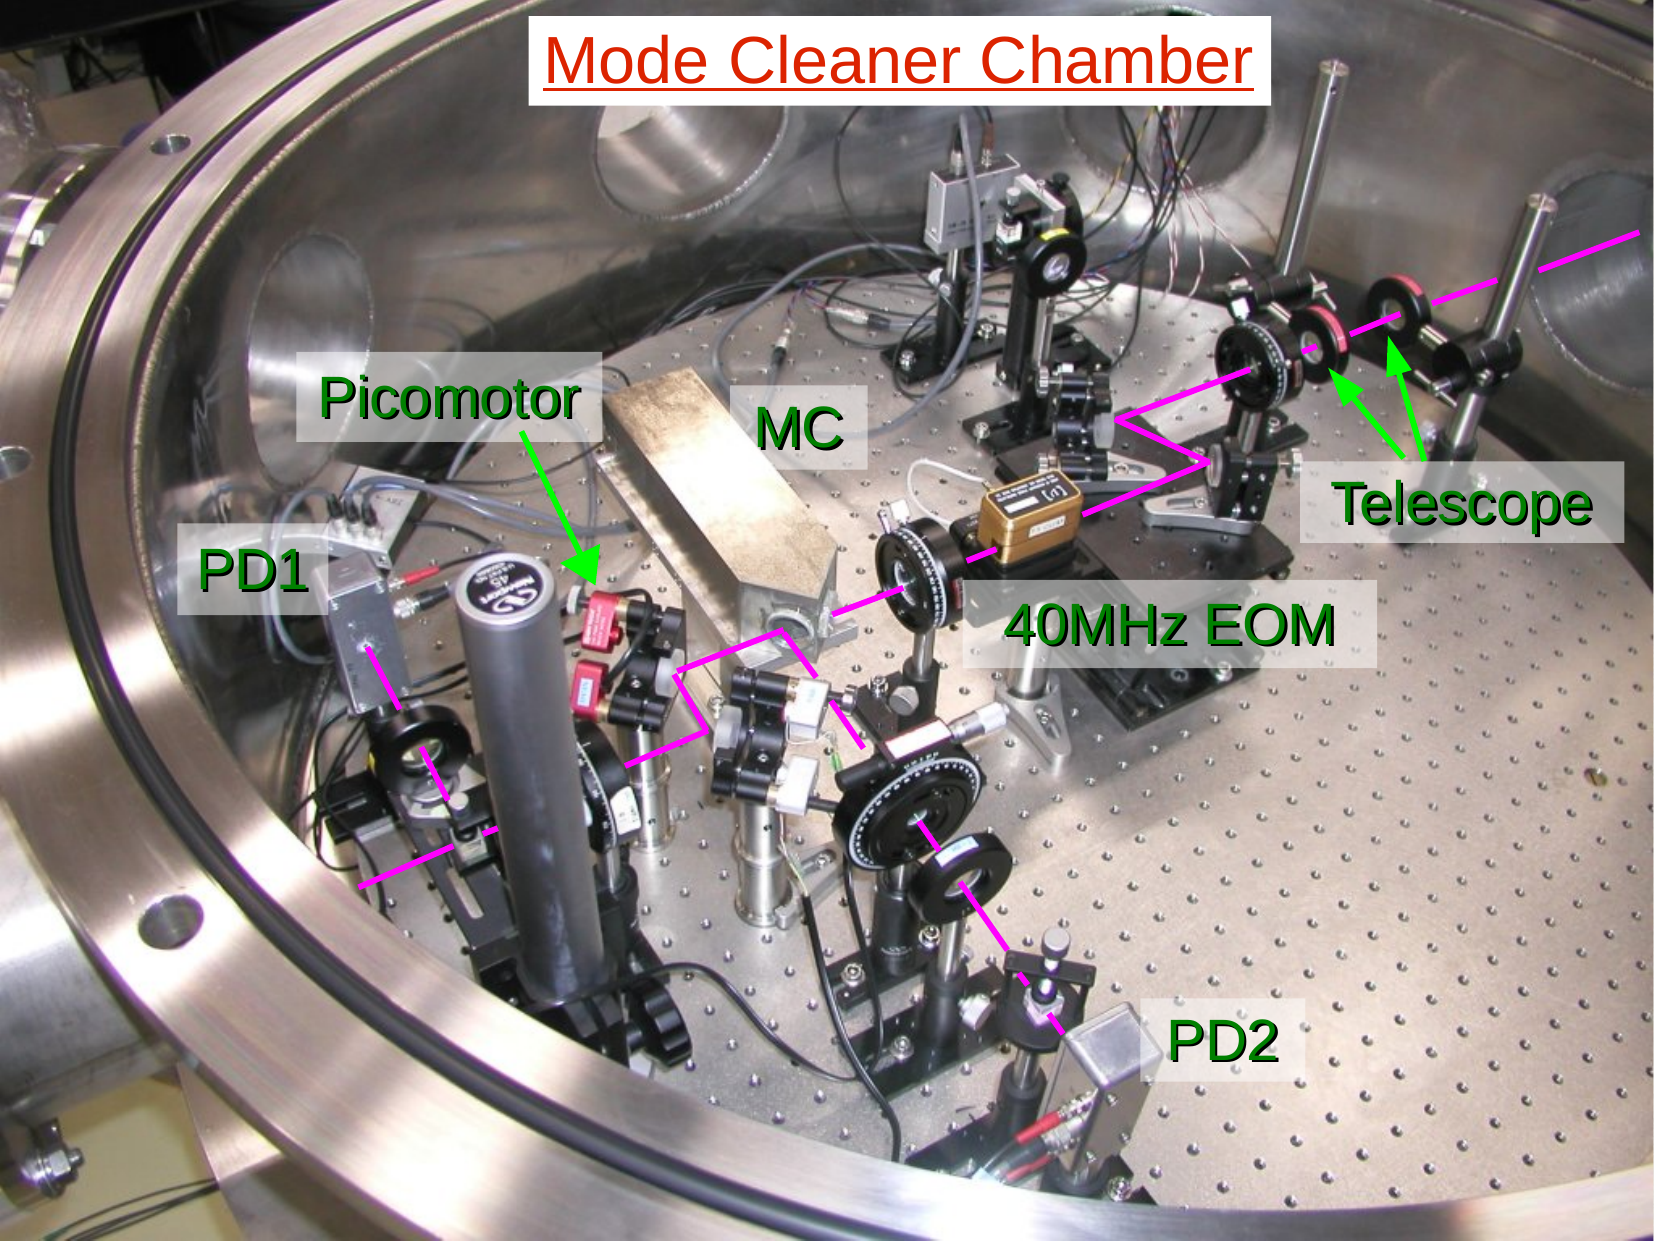

Mode Cleaner Chamber
Picomotor
MC
Telescope
PD1
40MHz EOM
PD2